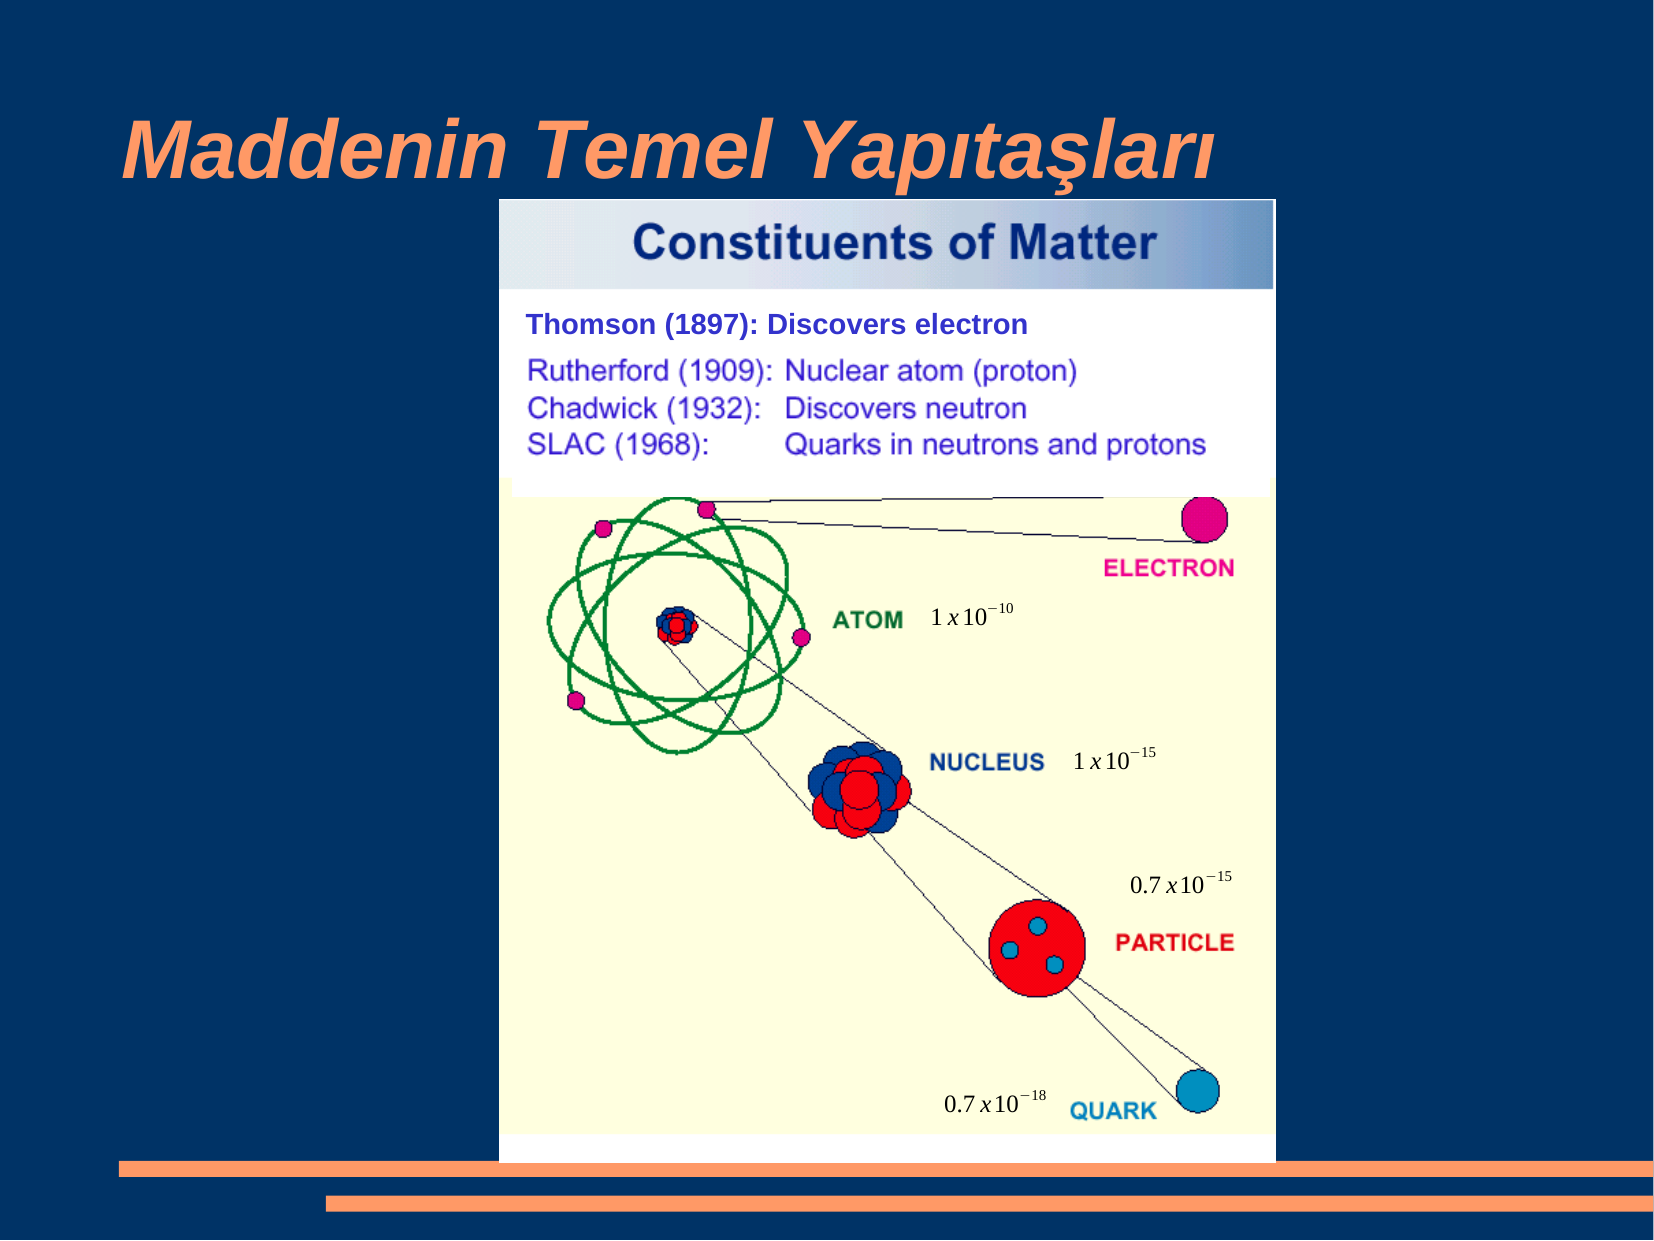

# Maddenin Temel Yapıtaşları
Thomson (1897): Discovers electron